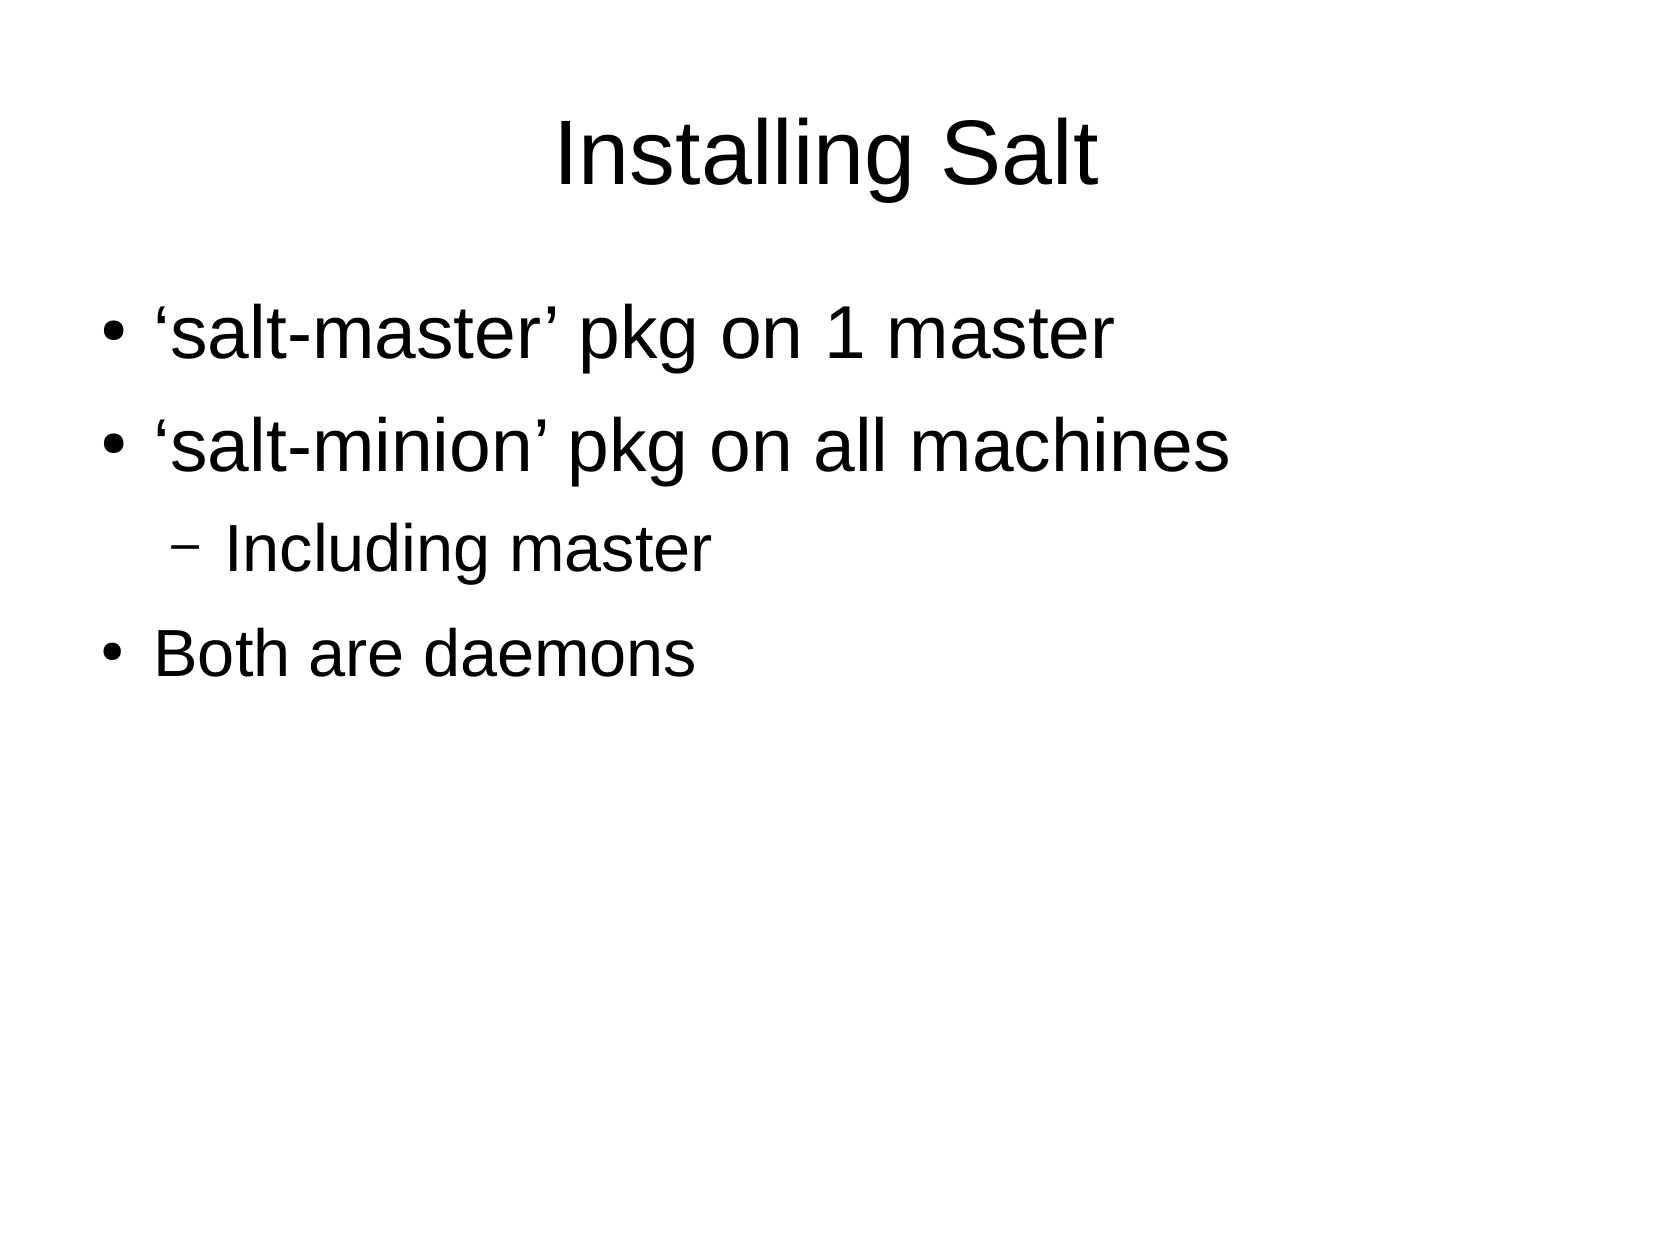

# Installing Salt
‘salt-master’ pkg on 1 master
‘salt-minion’ pkg on all machines
Including master
Both are daemons